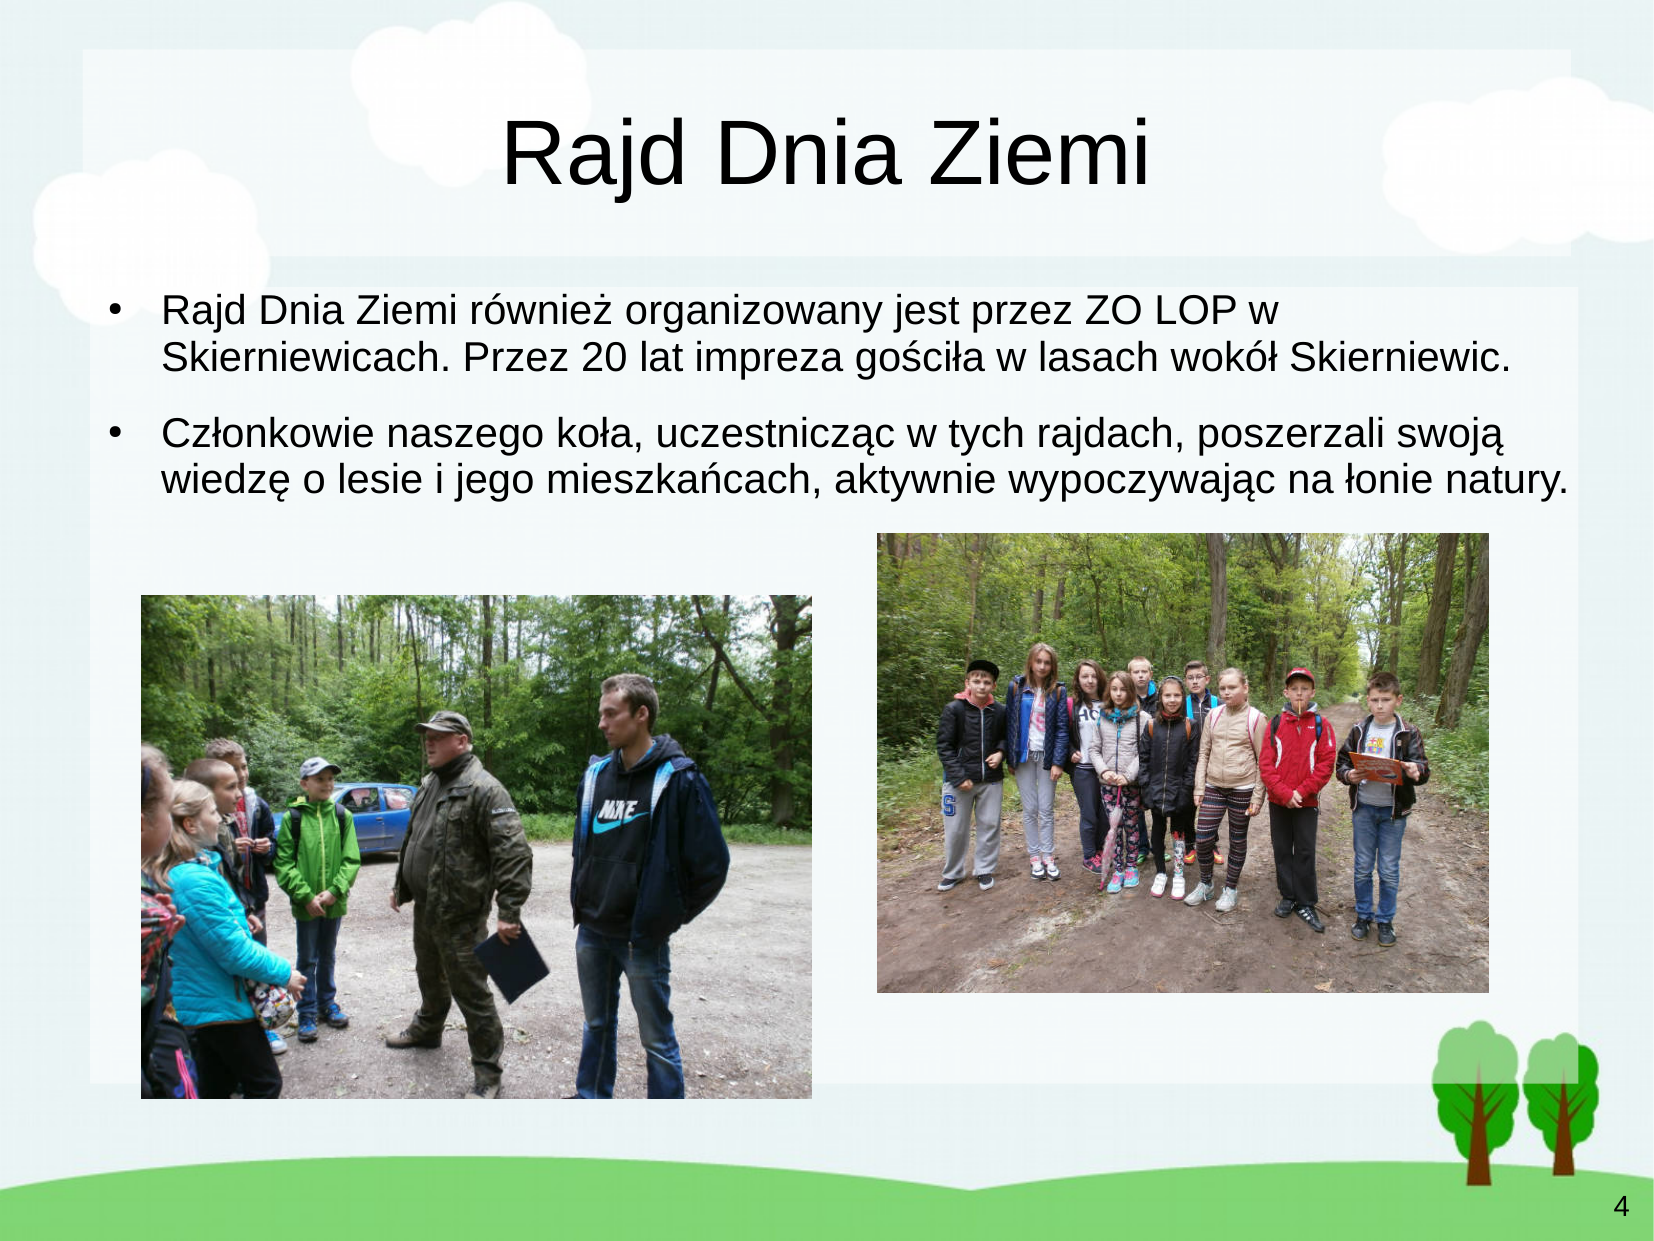

# Rajd Dnia Ziemi
Rajd Dnia Ziemi również organizowany jest przez ZO LOP w Skierniewicach. Przez 20 lat impreza gościła w lasach wokół Skierniewic.
Członkowie naszego koła, uczestnicząc w tych rajdach, poszerzali swoją wiedzę o lesie i jego mieszkańcach, aktywnie wypoczywając na łonie natury.
4